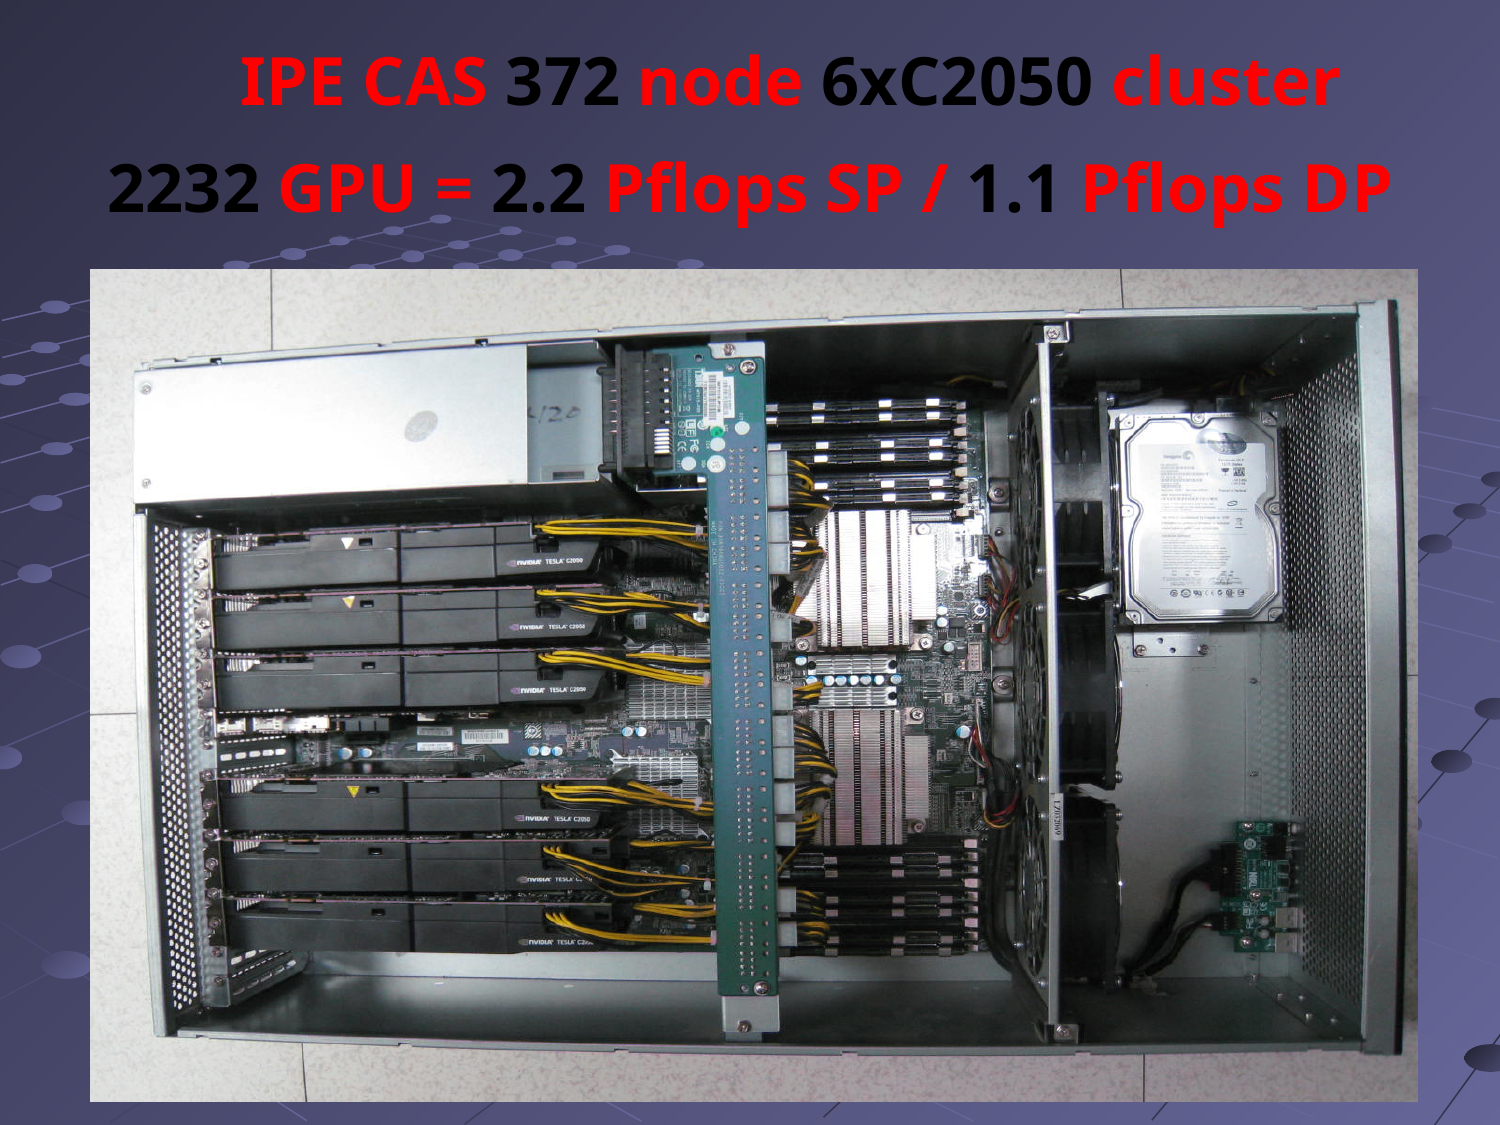

IPE CAS 372 node 6xC2050 cluster
2232 GPU = 2.2 Pflops SP / 1.1 Pflops DP